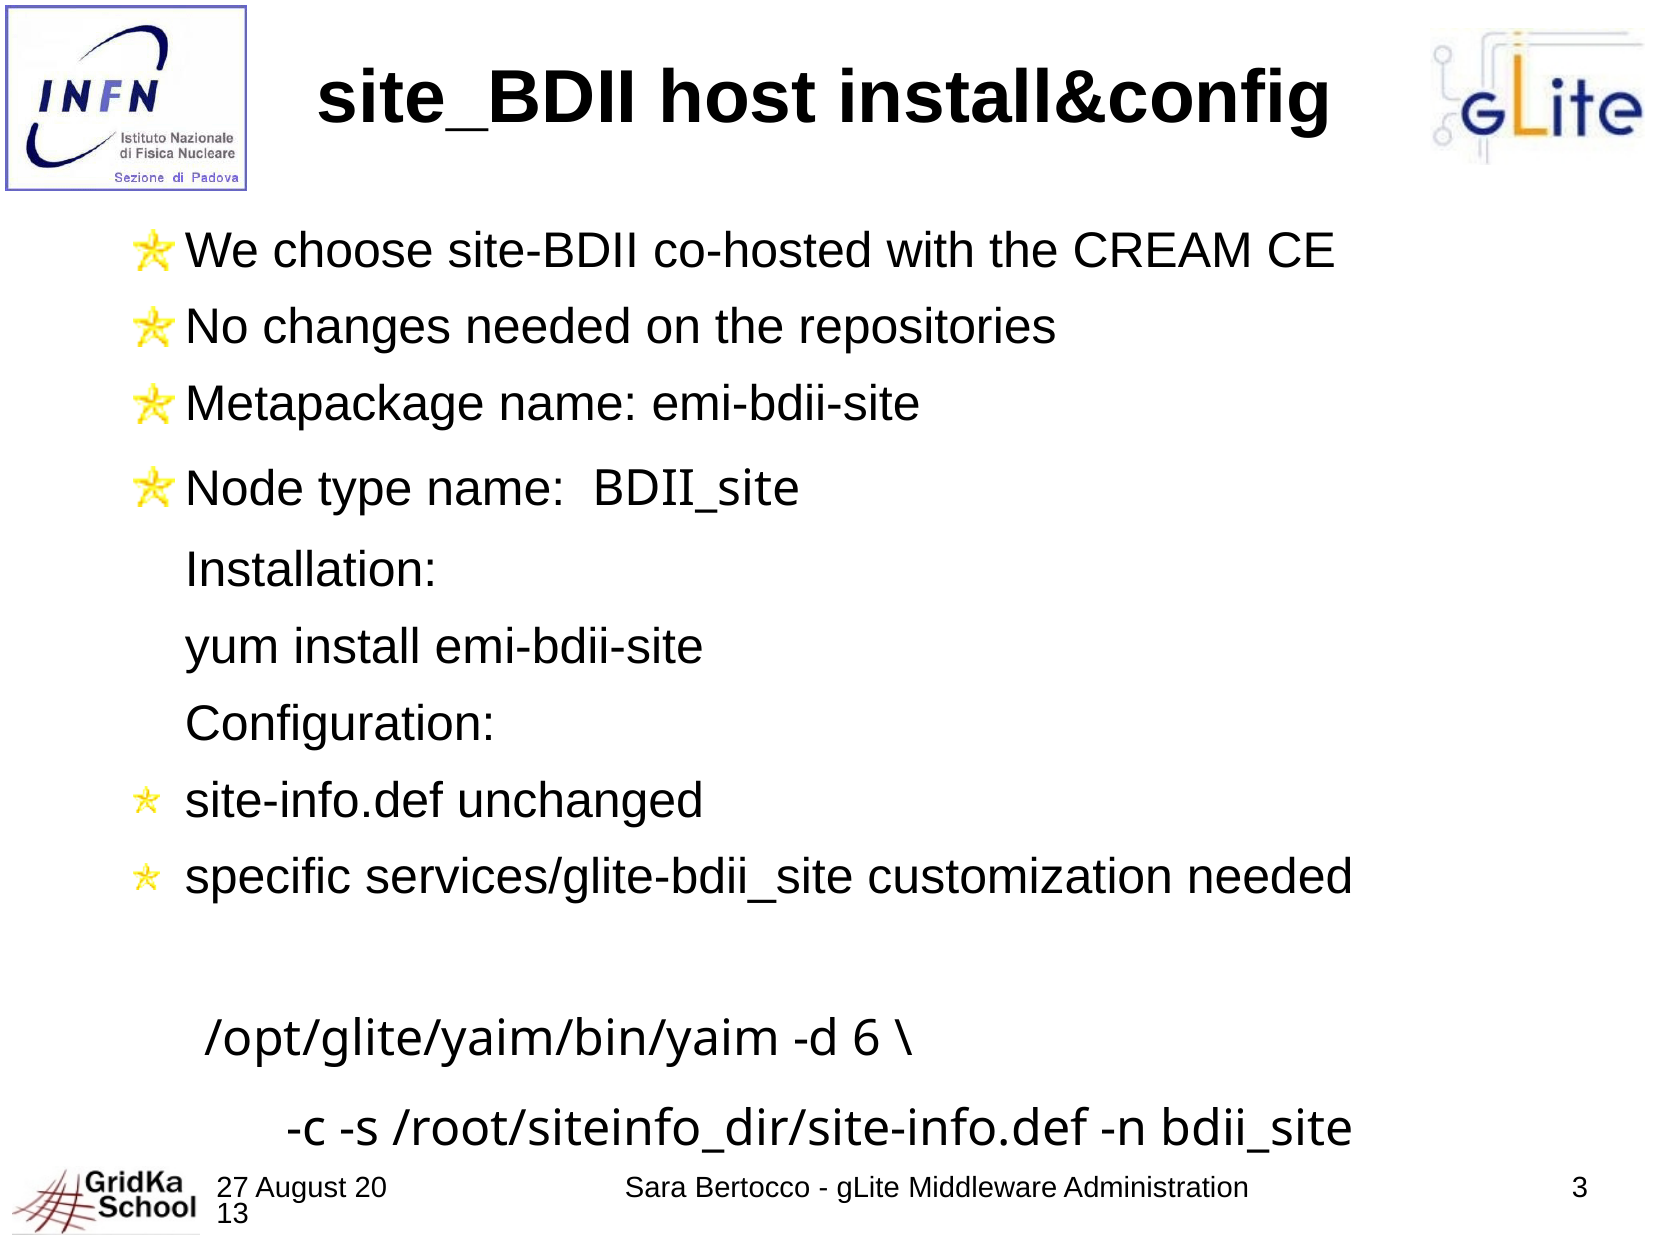

# site_BDII host install&config
We choose site-BDII co-hosted with the CREAM CE
No changes needed on the repositories
Metapackage name: emi-bdii-site
Node type name: BDII_site
Installation:
yum install emi-bdii-site
Configuration:
site-info.def unchanged
specific services/glite-bdii_site customization needed
/opt/glite/yaim/bin/yaim -d 6 \
 -c -s /root/siteinfo_dir/site-info.def -n bdii_site
27 August 2013
Sara Bertocco - gLite Middleware Administration
3